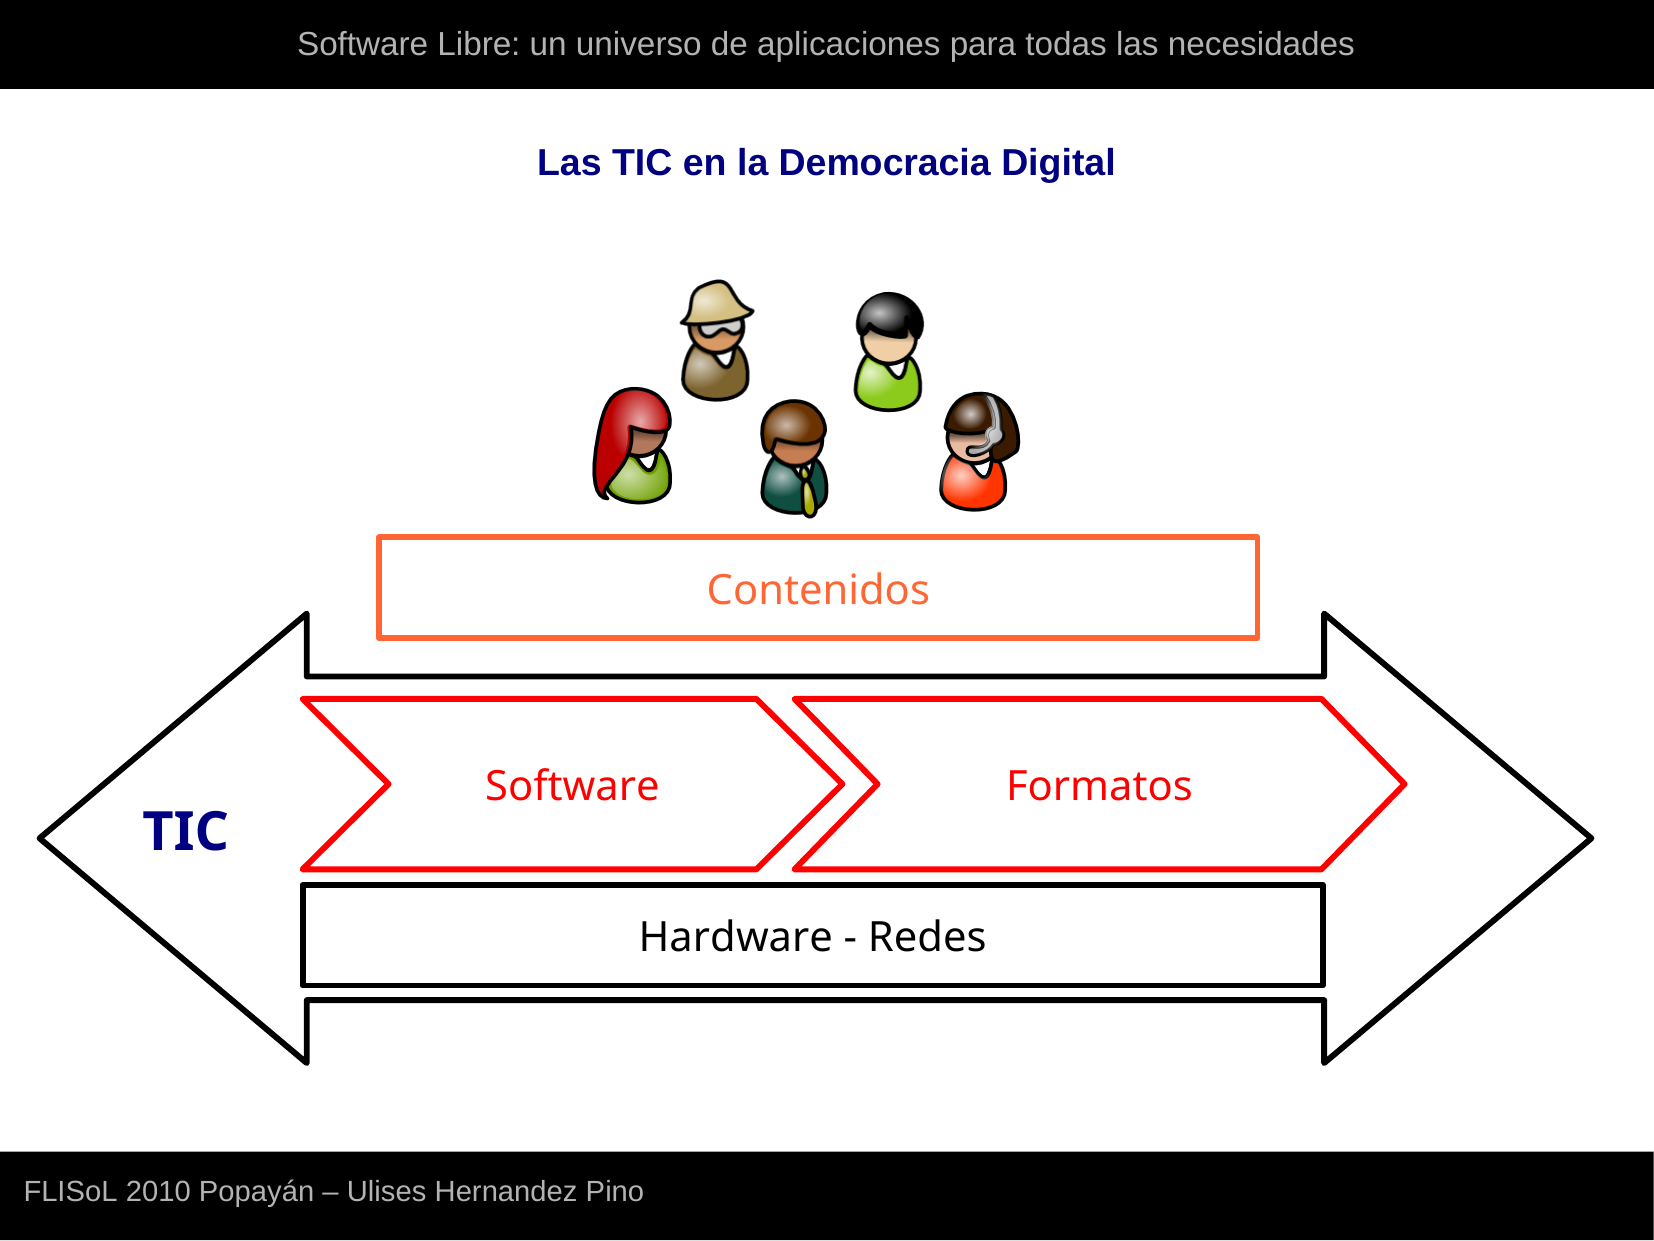

# Las TIC en la Democracia Digital
Contenidos
Software
Formatos
TIC
Hardware - Redes